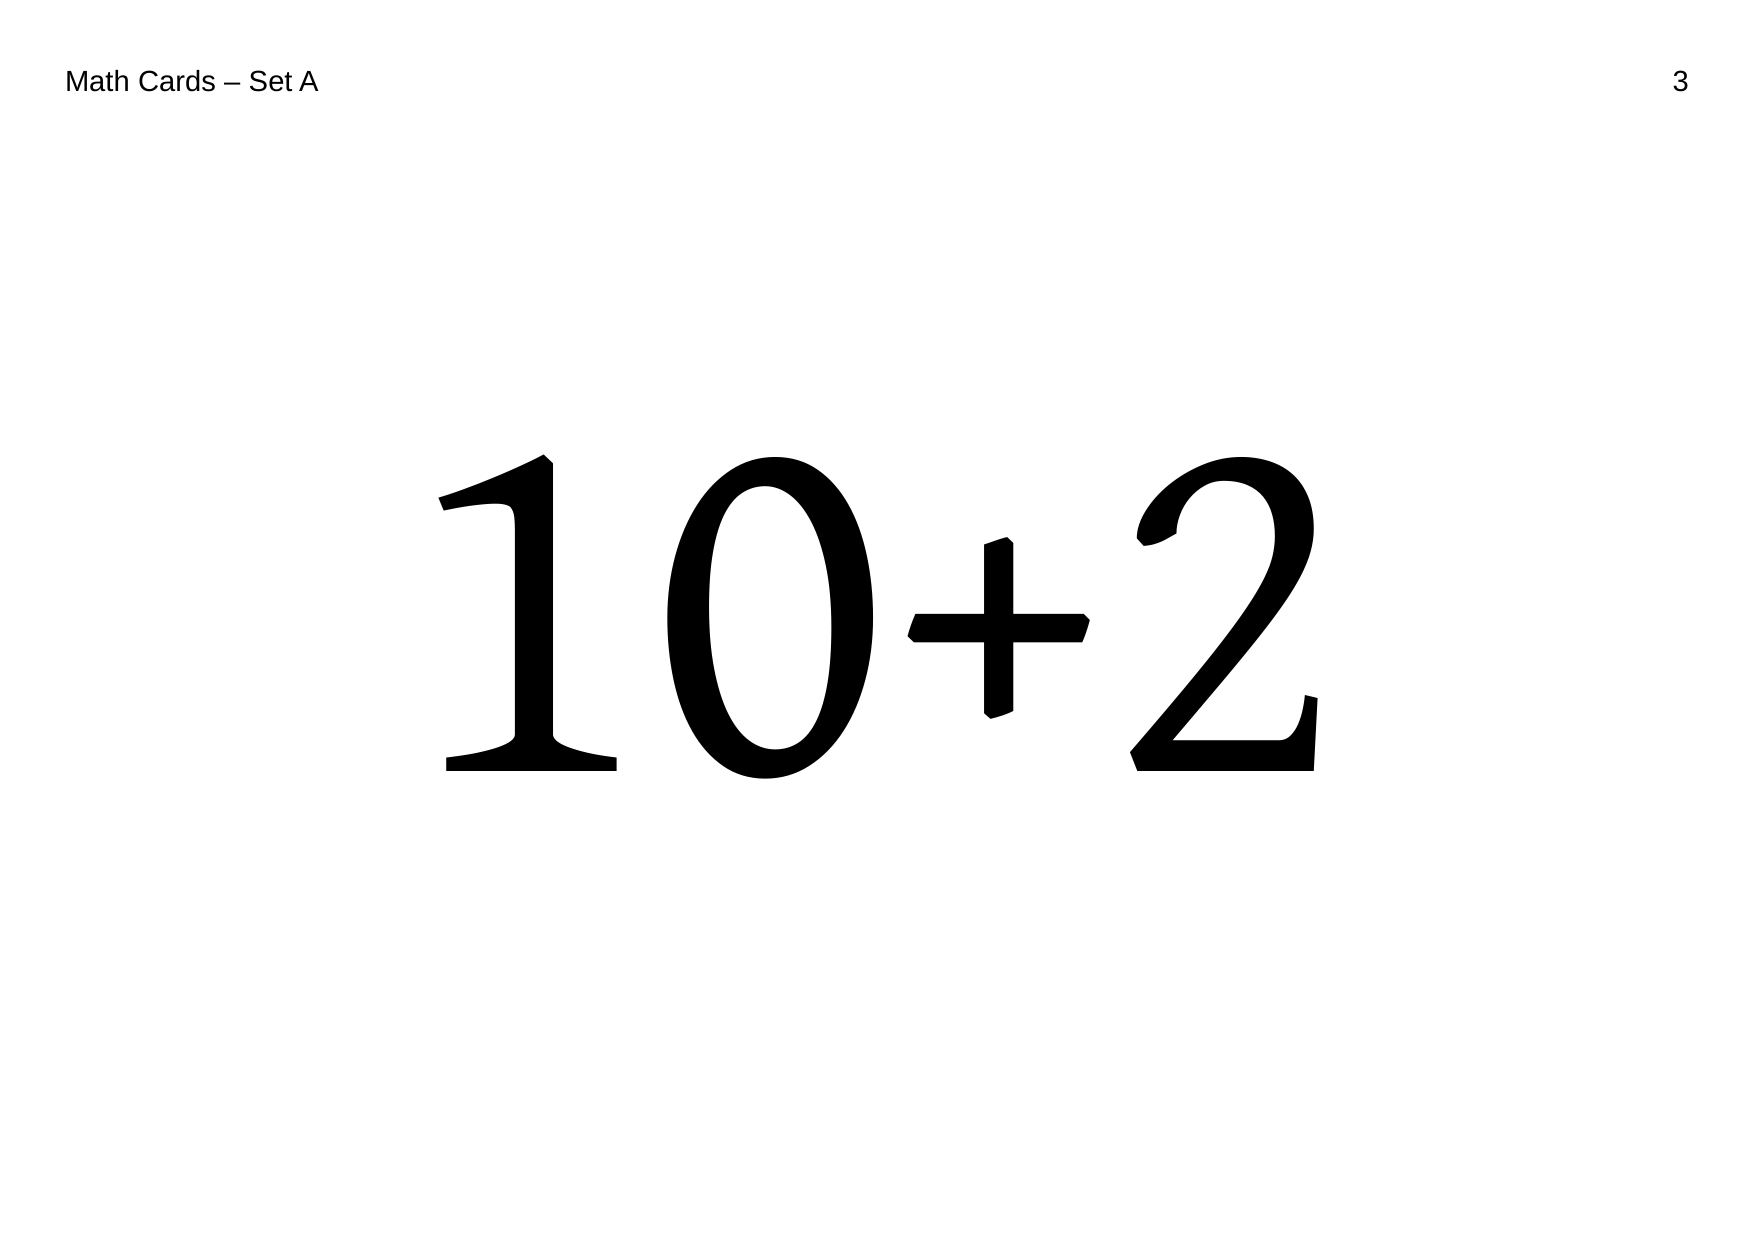

Math Cards – Set A
3
10+2